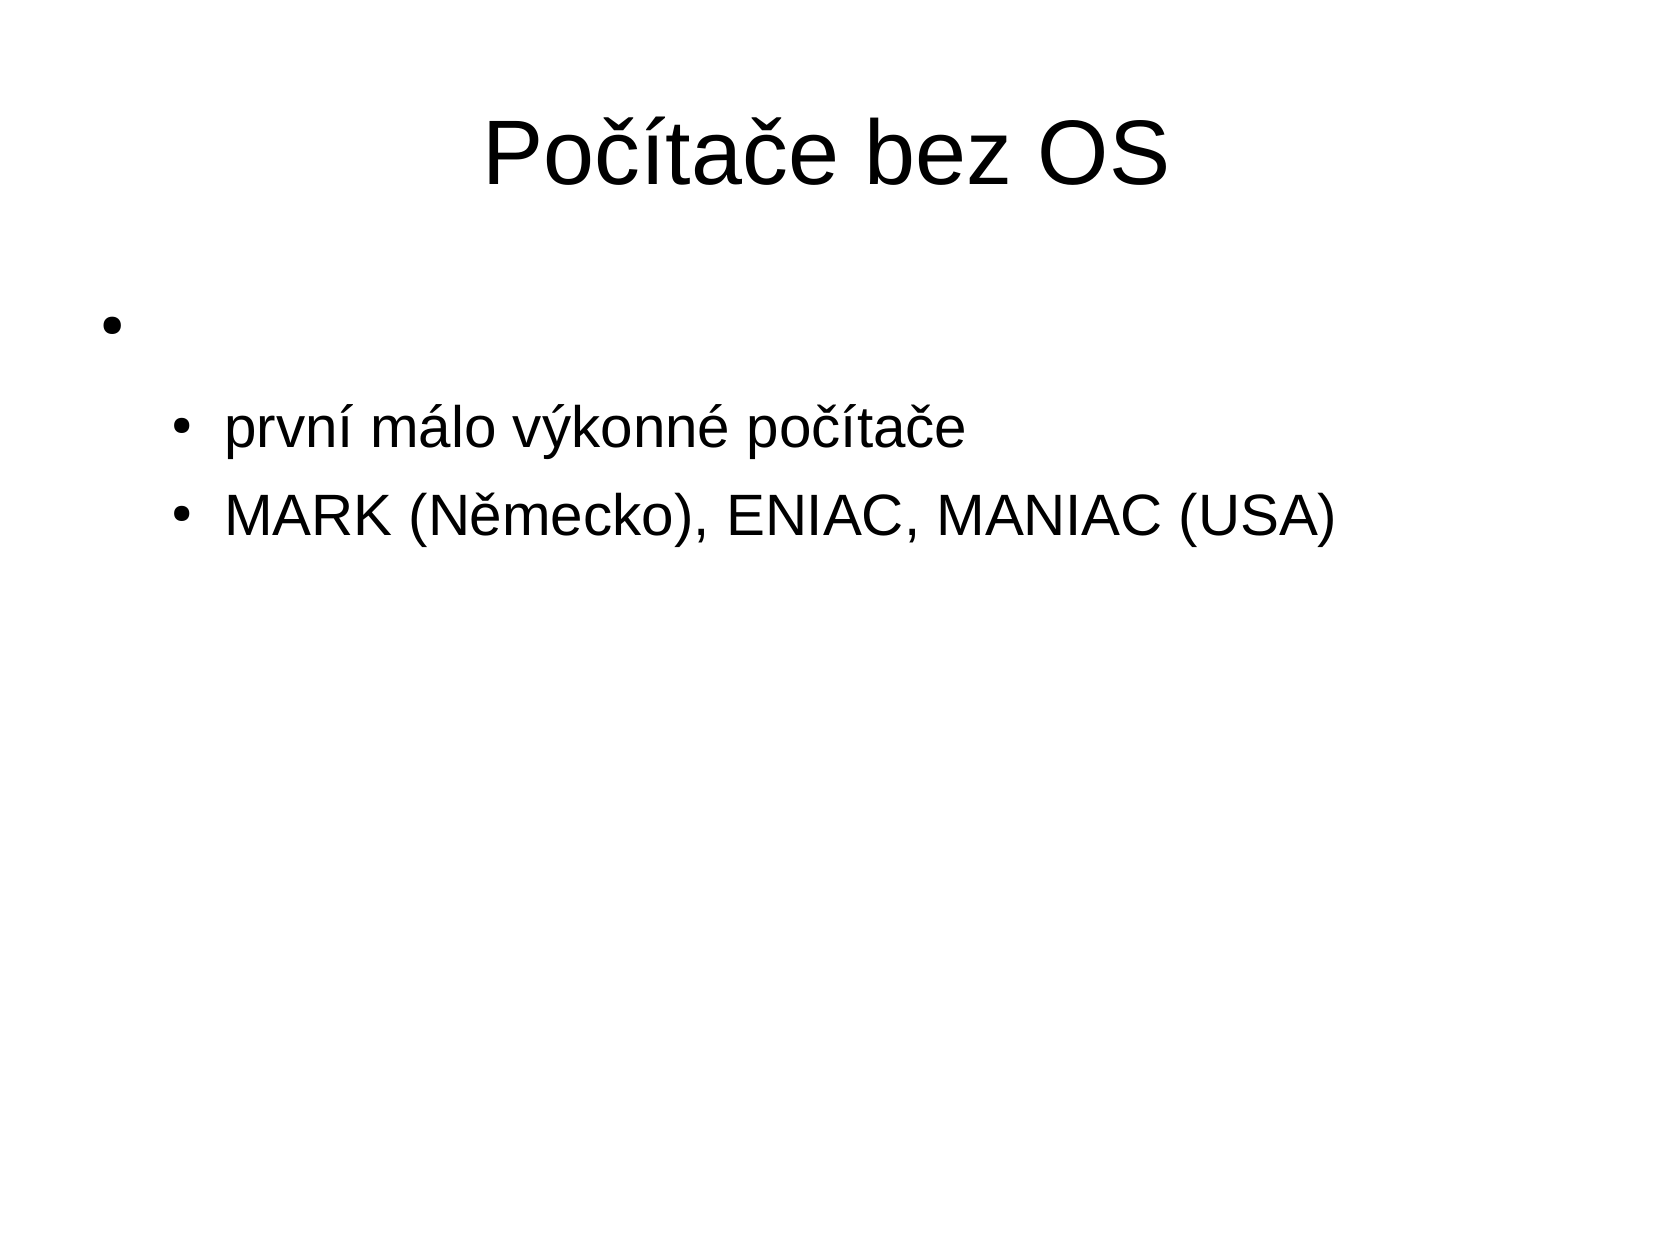

# Počítače bez OS
první málo výkonné počítače
MARK (Německo), ENIAC, MANIAC (USA)